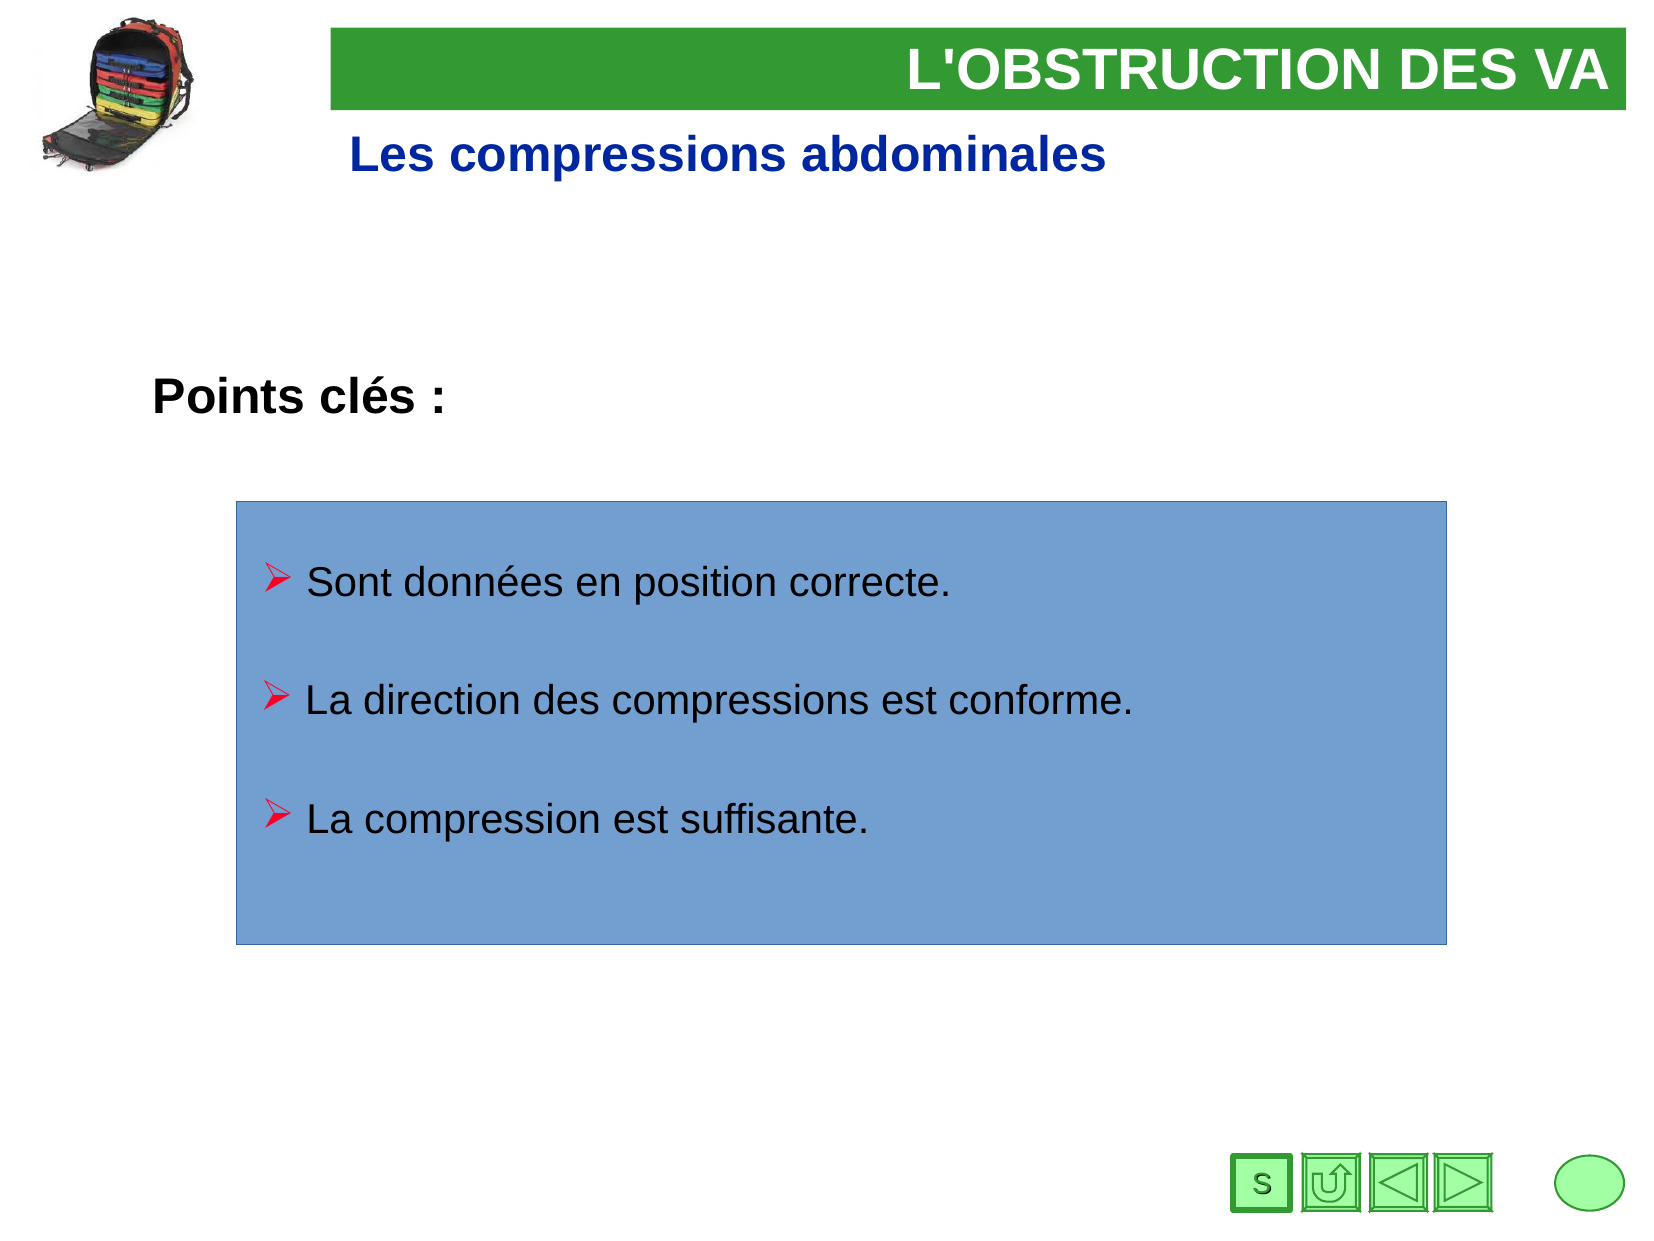

L'OBSTRUCTION DES VA
# Les compressions abdominales
Points clés :
 Sont données en position correcte.
 La direction des compressions est conforme.
 La compression est suffisante.